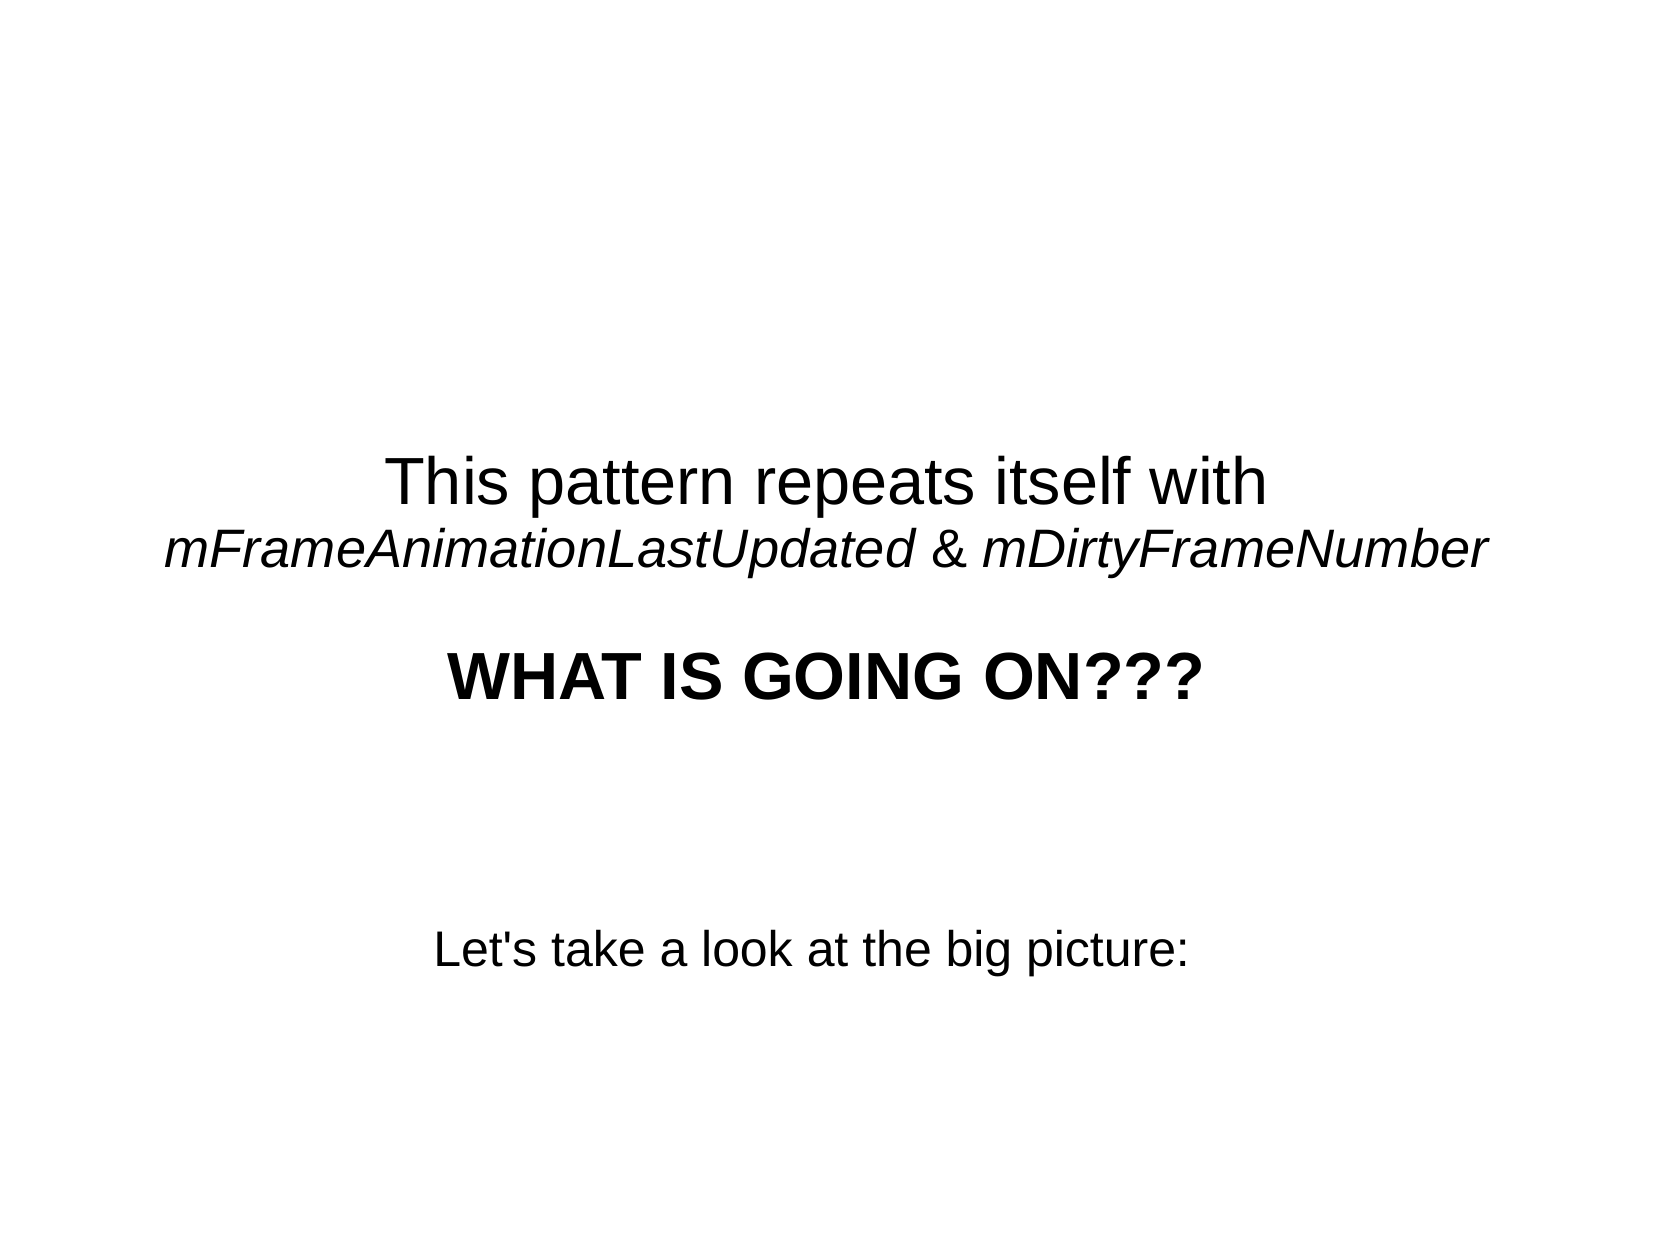

# This pattern repeats itself with mFrameAnimationLastUpdated & mDirtyFrameNumber
WHAT IS GOING ON???
Let's take a look at the big picture: